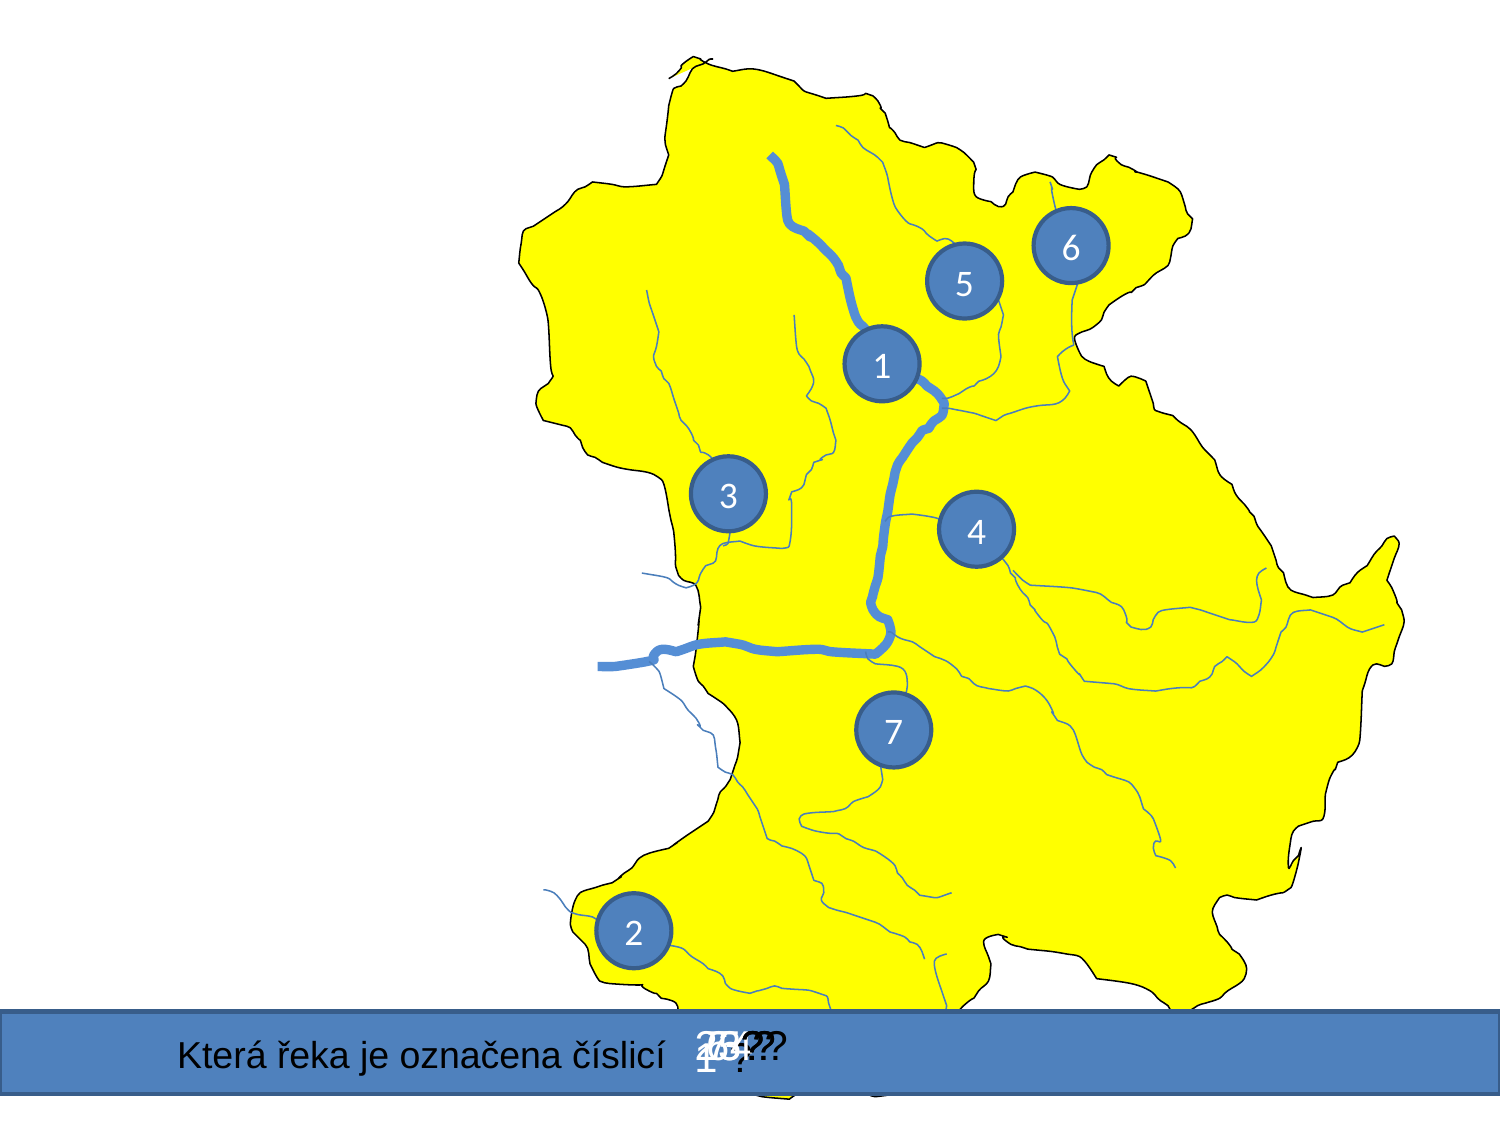

6
5
1
3
4
7
2
2 ?
6 ?
7 ?
3 ?
5 ?
4 ?
Která řeka je označena číslicí
1 ?